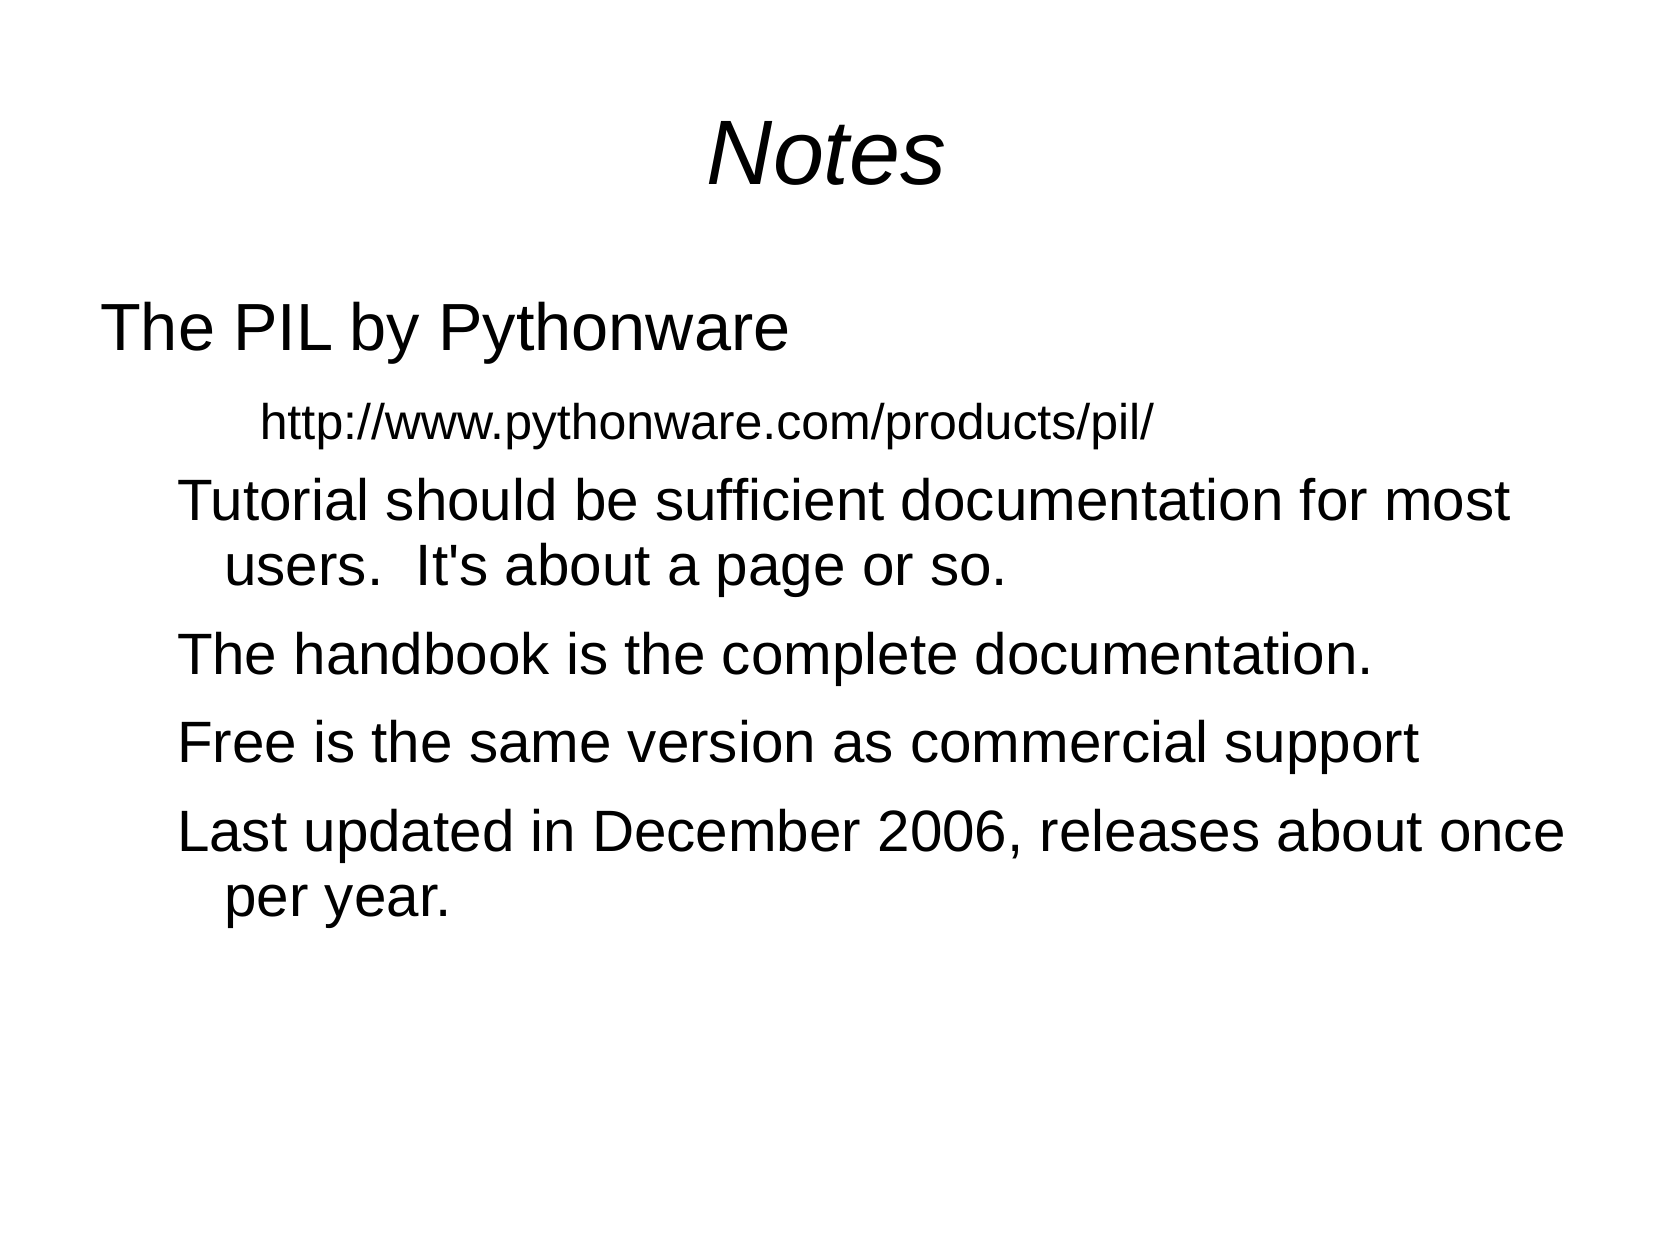

# Notes
The PIL by Pythonware
http://www.pythonware.com/products/pil/
Tutorial should be sufficient documentation for most users. It's about a page or so.
The handbook is the complete documentation.
Free is the same version as commercial support
Last updated in December 2006, releases about once per year.